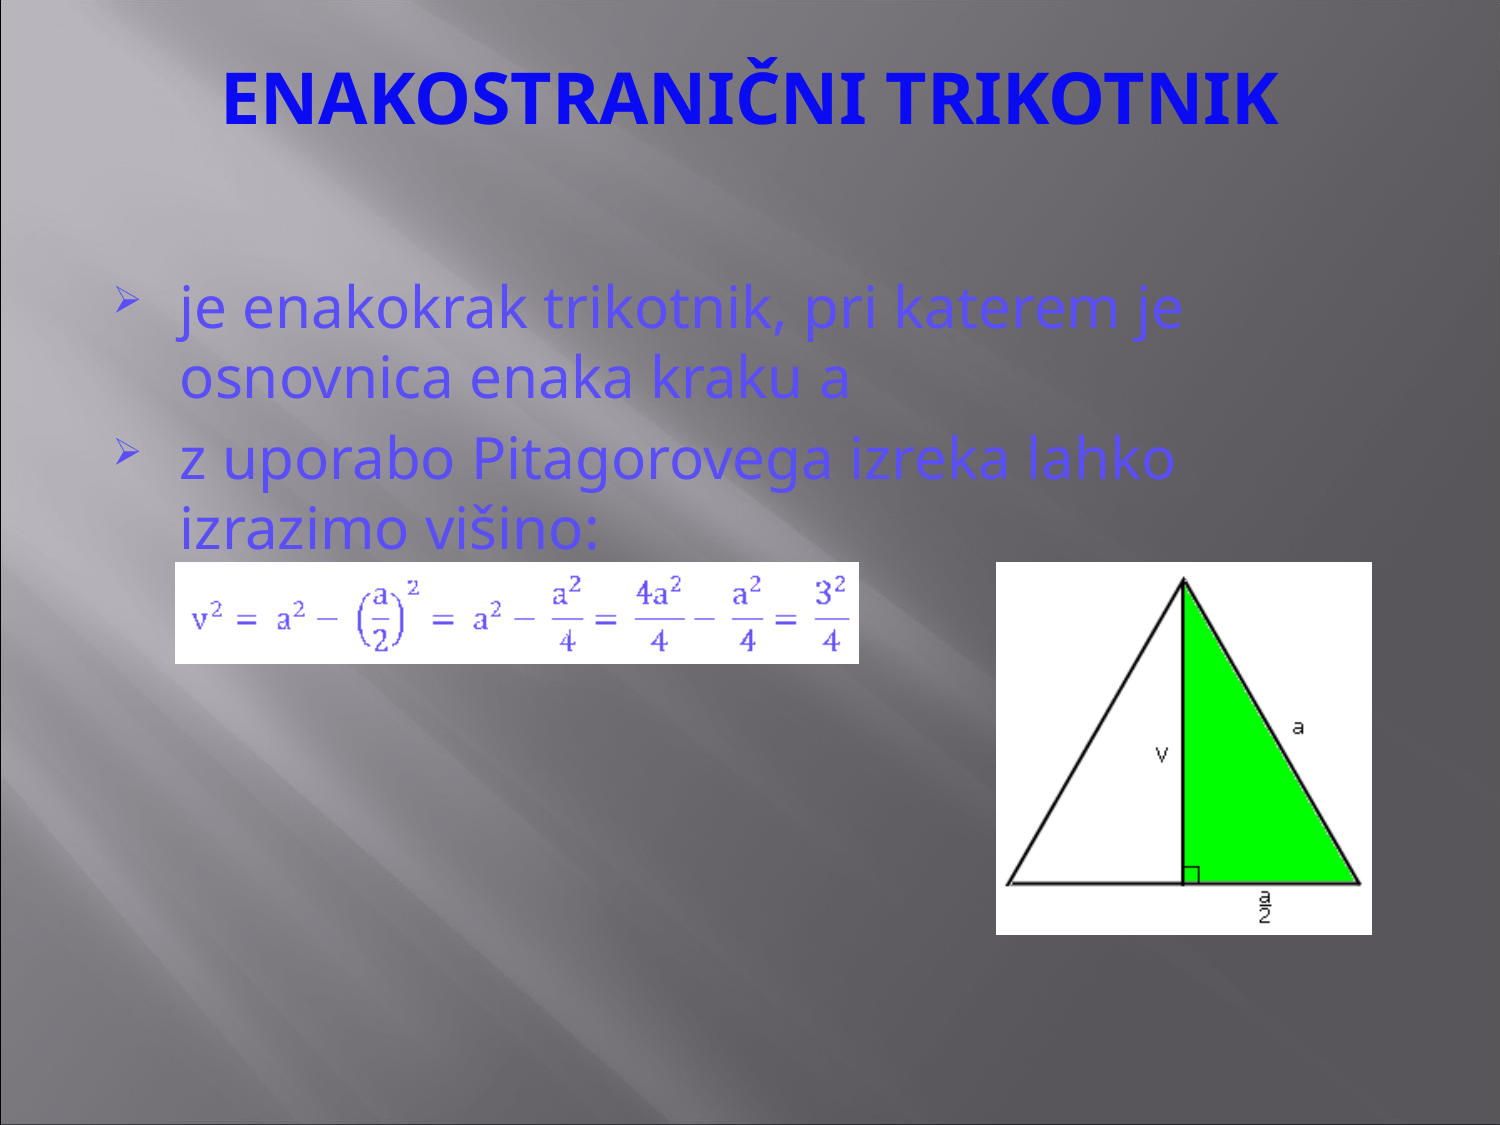

# ENAKOSTRANIČNI TRIKOTNIK
je enakokrak trikotnik, pri katerem je osnovnica enaka kraku a
z uporabo Pitagorovega izreka lahko izrazimo višino: